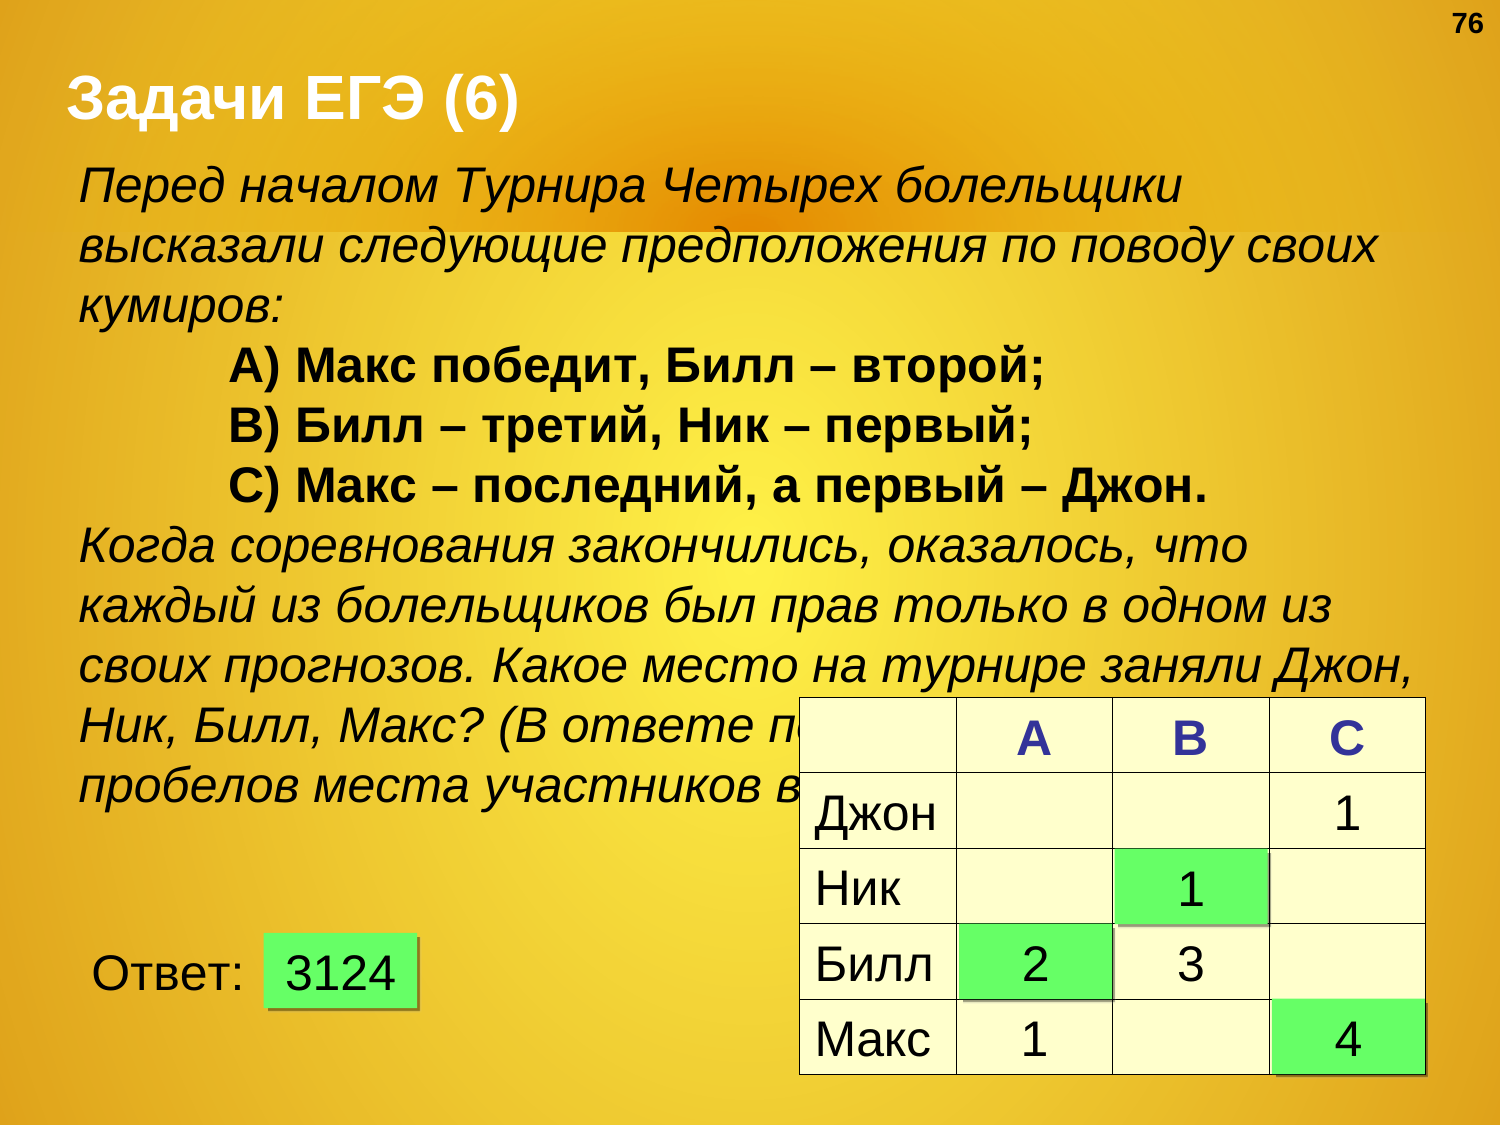

# Задачи ЕГЭ (6)
Перед началом Турнира Четырех болельщики высказали следующие предположения по поводу своих кумиров:
	А) Макс победит, Билл – второй;
	В) Билл – третий, Ник – первый;
	С) Макс – последний, а первый – Джон.
Когда соревнования закончились, оказалось, что каждый из болельщиков был прав только в одном из своих прогнозов. Какое место на турнире заняли Джон, Ник, Билл, Макс? (В ответе перечислите подряд без пробелов места участников в указанном порядке имен.)
| | A | B | C |
| --- | --- | --- | --- |
| Джон | | | 1 |
| Ник | | 1 | |
| Билл | 2 | 3 | |
| Макс | 1 | | 4 |
1
2
Ответ:
3124
4